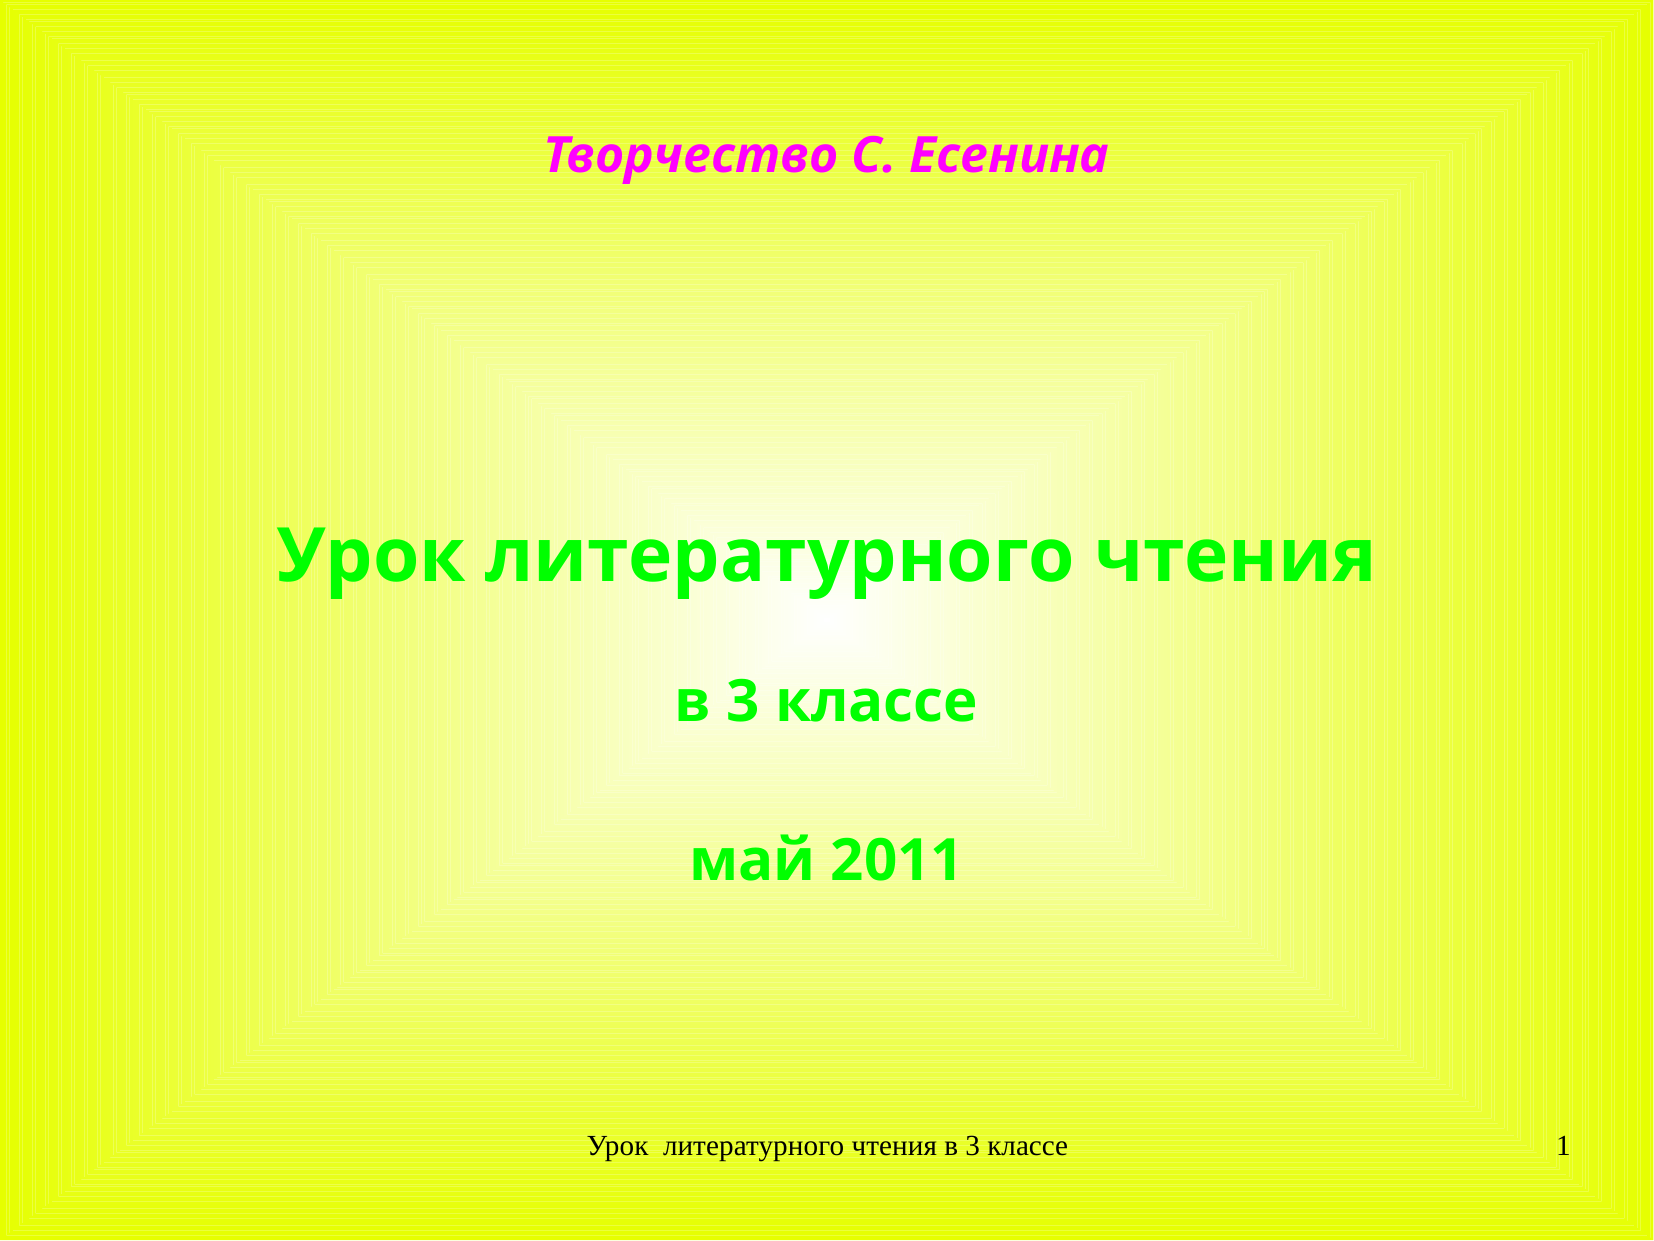

# Творчество С. Есенина
Урок литературного чтения
в 3 классе
май 2011
Урок литературного чтения в 3 классе
1